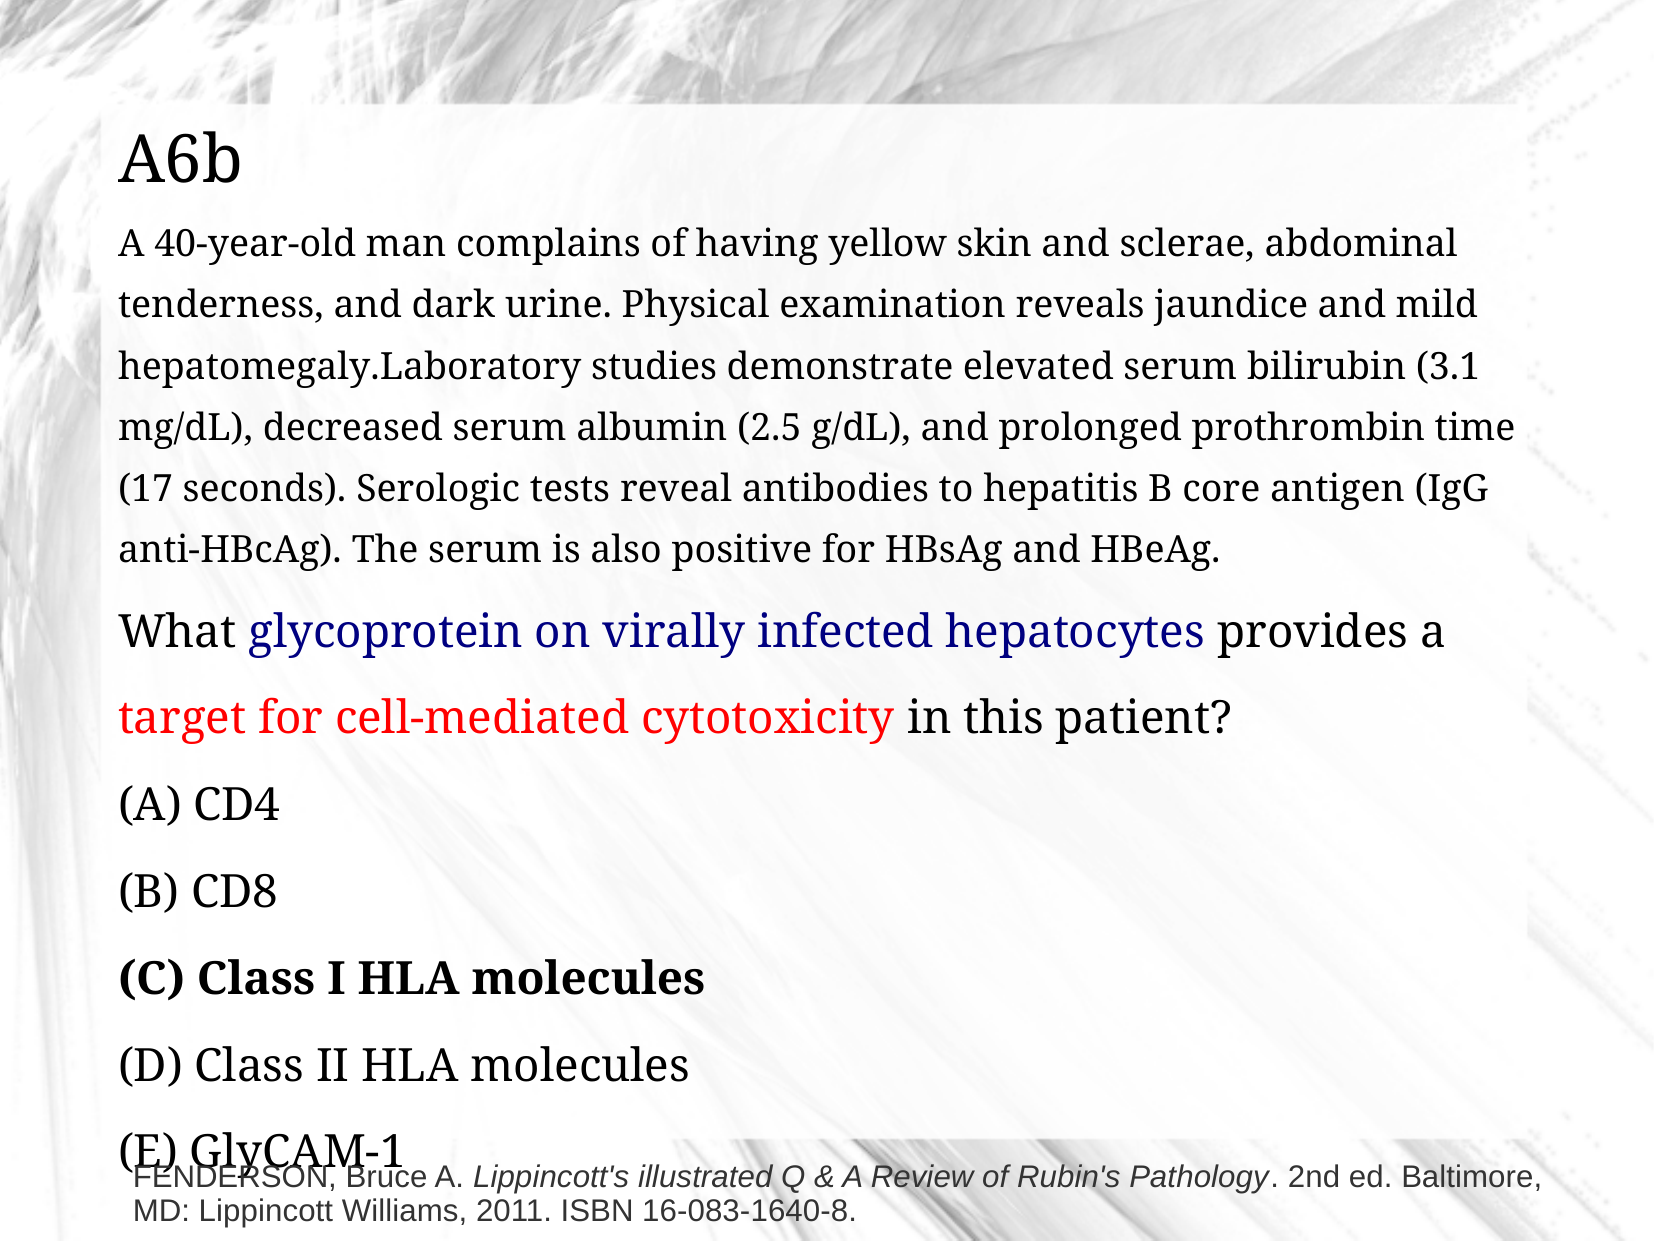

# A6b
A 40-year-old man complains of having yellow skin and sclerae, abdominal tenderness, and dark urine. Physical examination reveals jaundice and mild hepatomegaly.Laboratory studies demonstrate elevated serum bilirubin (3.1 mg/dL), decreased serum albumin (2.5 g/dL), and prolonged prothrombin time (17 seconds). Serologic tests reveal antibodies to hepatitis B core antigen (IgG anti-HBcAg). The serum is also positive for HBsAg and HBeAg.
What glycoprotein on virally infected hepatocytes provides a
target for cell-mediated cytotoxicity in this patient?
(A) CD4
(B) CD8
(C) Class I HLA molecules
(D) Class II HLA molecules
(E) GlyCAM-1
FENDERSON, Bruce A. Lippincott's illustrated Q & A Review of Rubin's Pathology. 2nd ed. Baltimore, MD: Lippincott Williams, 2011. ISBN 16-083-1640-8.